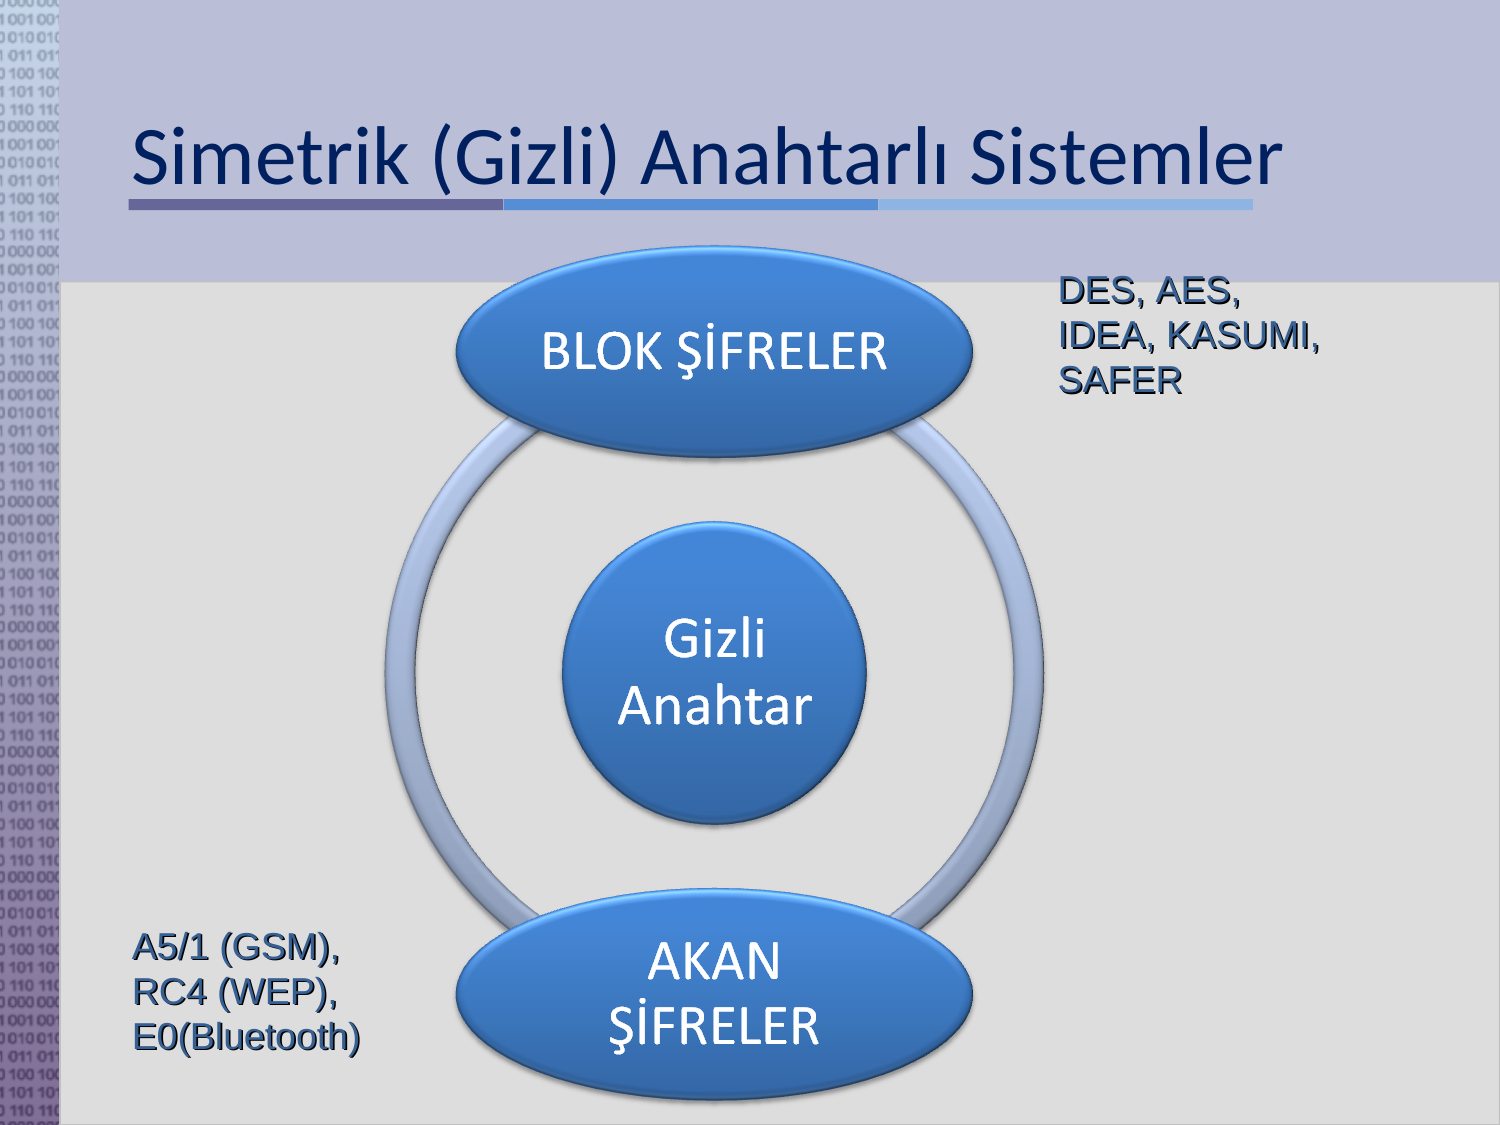

Simetrik (Gizli) Anahtarlı Sistemler
DES, AES, IDEA, KASUMI, SAFER
A5/1 (GSM), RC4 (WEP), E0(Bluetooth)